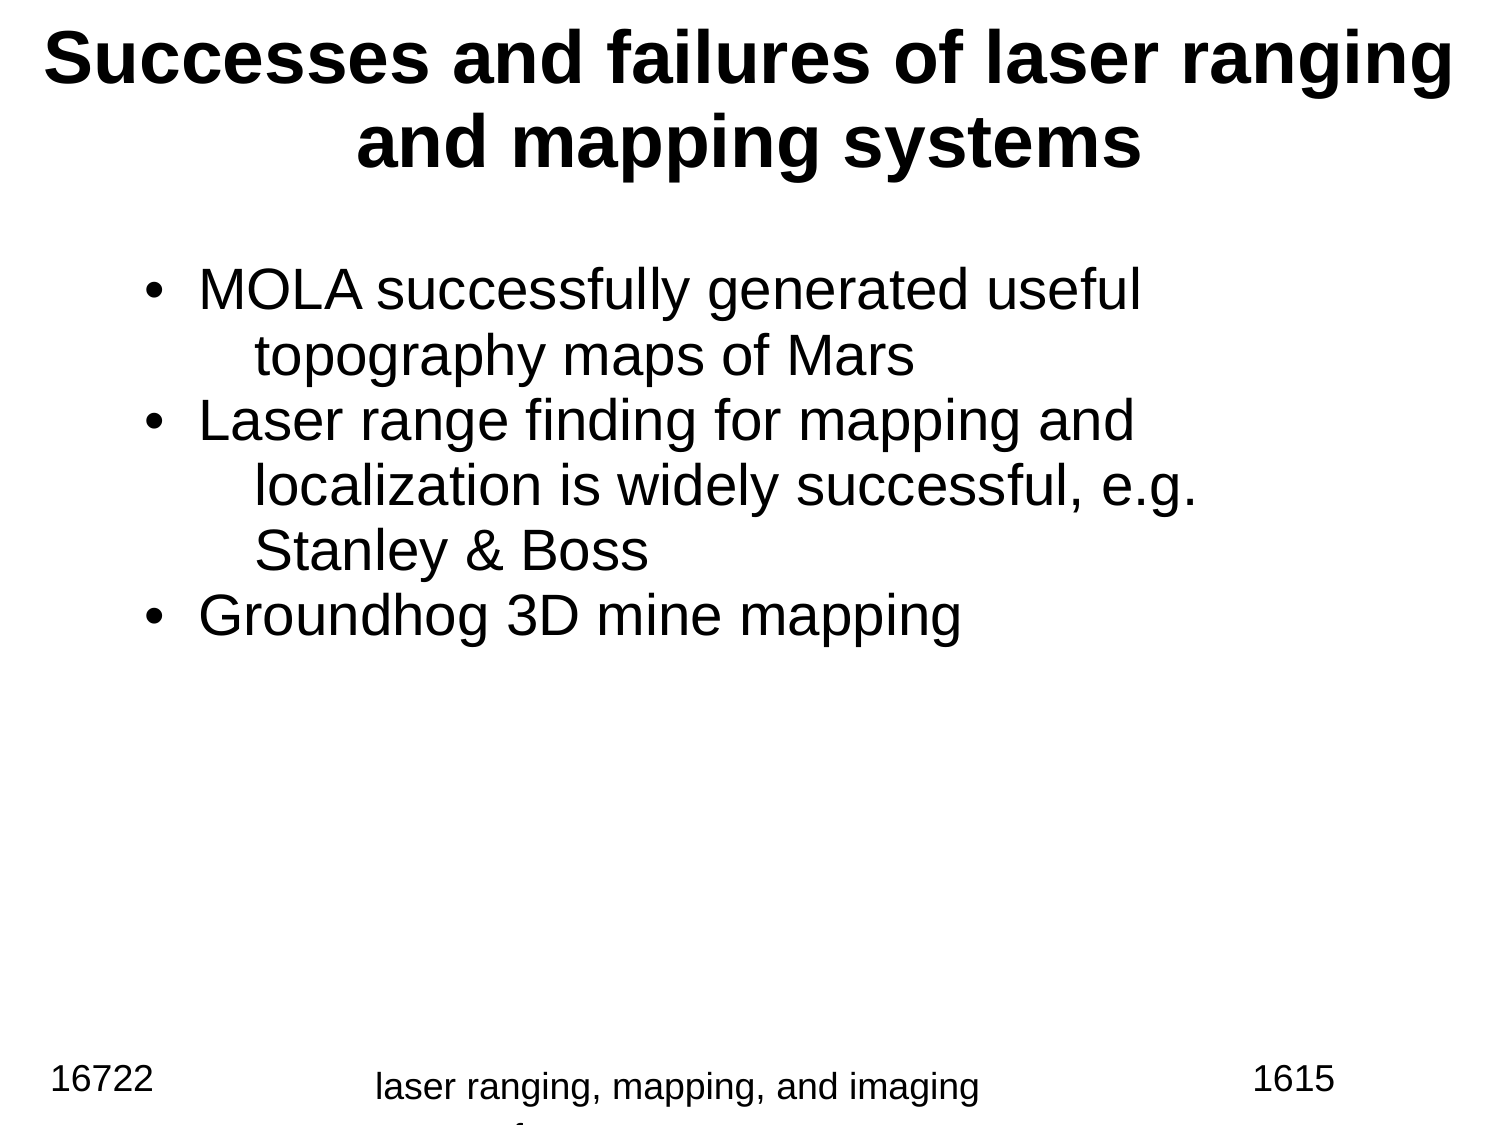

# Successes and failures of laser ranging and mapping systems
MOLA successfully generated useful topography maps of Mars
Laser range finding for mapping and localization is widely successful, e.g. Stanley & Boss
Groundhog 3D mine mapping
<date/time>16722
<footer>laser ranging, mapping, and imaging systems for
exploration robots